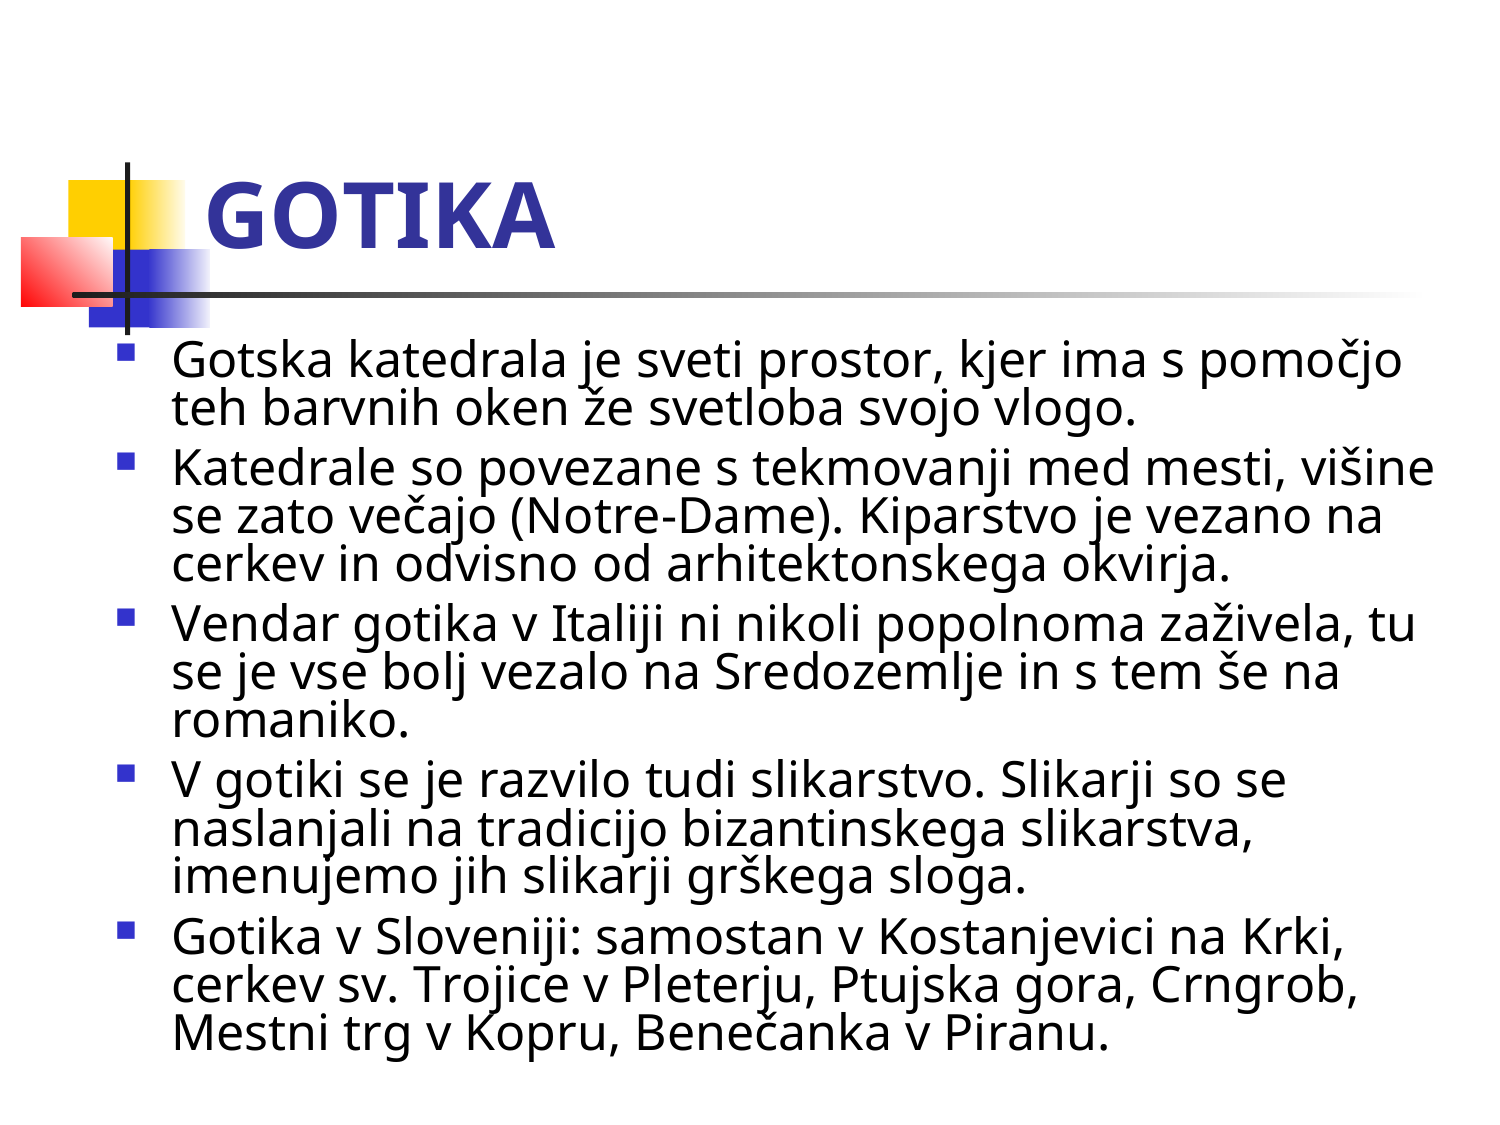

# GOTIKA
Gotska katedrala je sveti prostor, kjer ima s pomočjo teh barvnih oken že svetloba svojo vlogo.
Katedrale so povezane s tekmovanji med mesti, višine se zato večajo (Notre-Dame). Kiparstvo je vezano na cerkev in odvisno od arhitektonskega okvirja.
Vendar gotika v Italiji ni nikoli popolnoma zaživela, tu se je vse bolj vezalo na Sredozemlje in s tem še na romaniko.
V gotiki se je razvilo tudi slikarstvo. Slikarji so se naslanjali na tradicijo bizantinskega slikarstva, imenujemo jih slikarji grškega sloga.
Gotika v Sloveniji: samostan v Kostanjevici na Krki, cerkev sv. Trojice v Pleterju, Ptujska gora, Crngrob, Mestni trg v Kopru, Benečanka v Piranu.